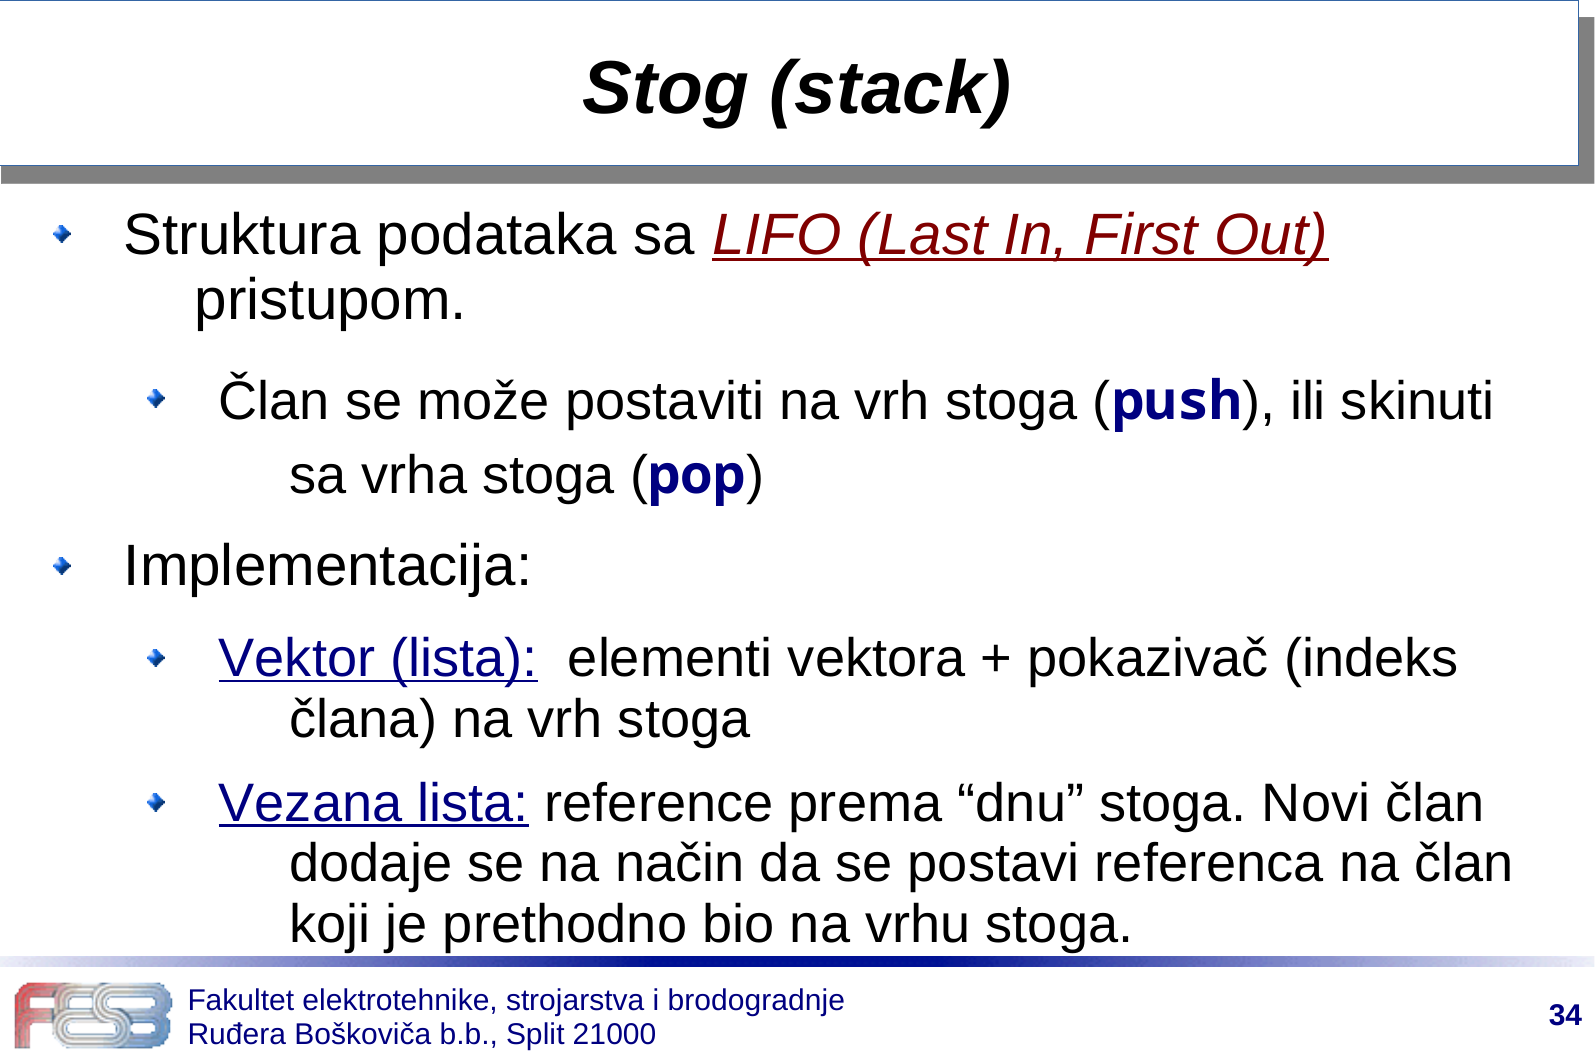

# Stog (stack)
Struktura podataka sa LIFO (Last In, First Out) pristupom.
Član se može postaviti na vrh stoga (push), ili skinuti sa vrha stoga (pop)
Implementacija:
Vektor (lista): elementi vektora + pokazivač (indeks člana) na vrh stoga
Vezana lista: reference prema “dnu” stoga. Novi član dodaje se na način da se postavi referenca na član koji je prethodno bio na vrhu stoga.